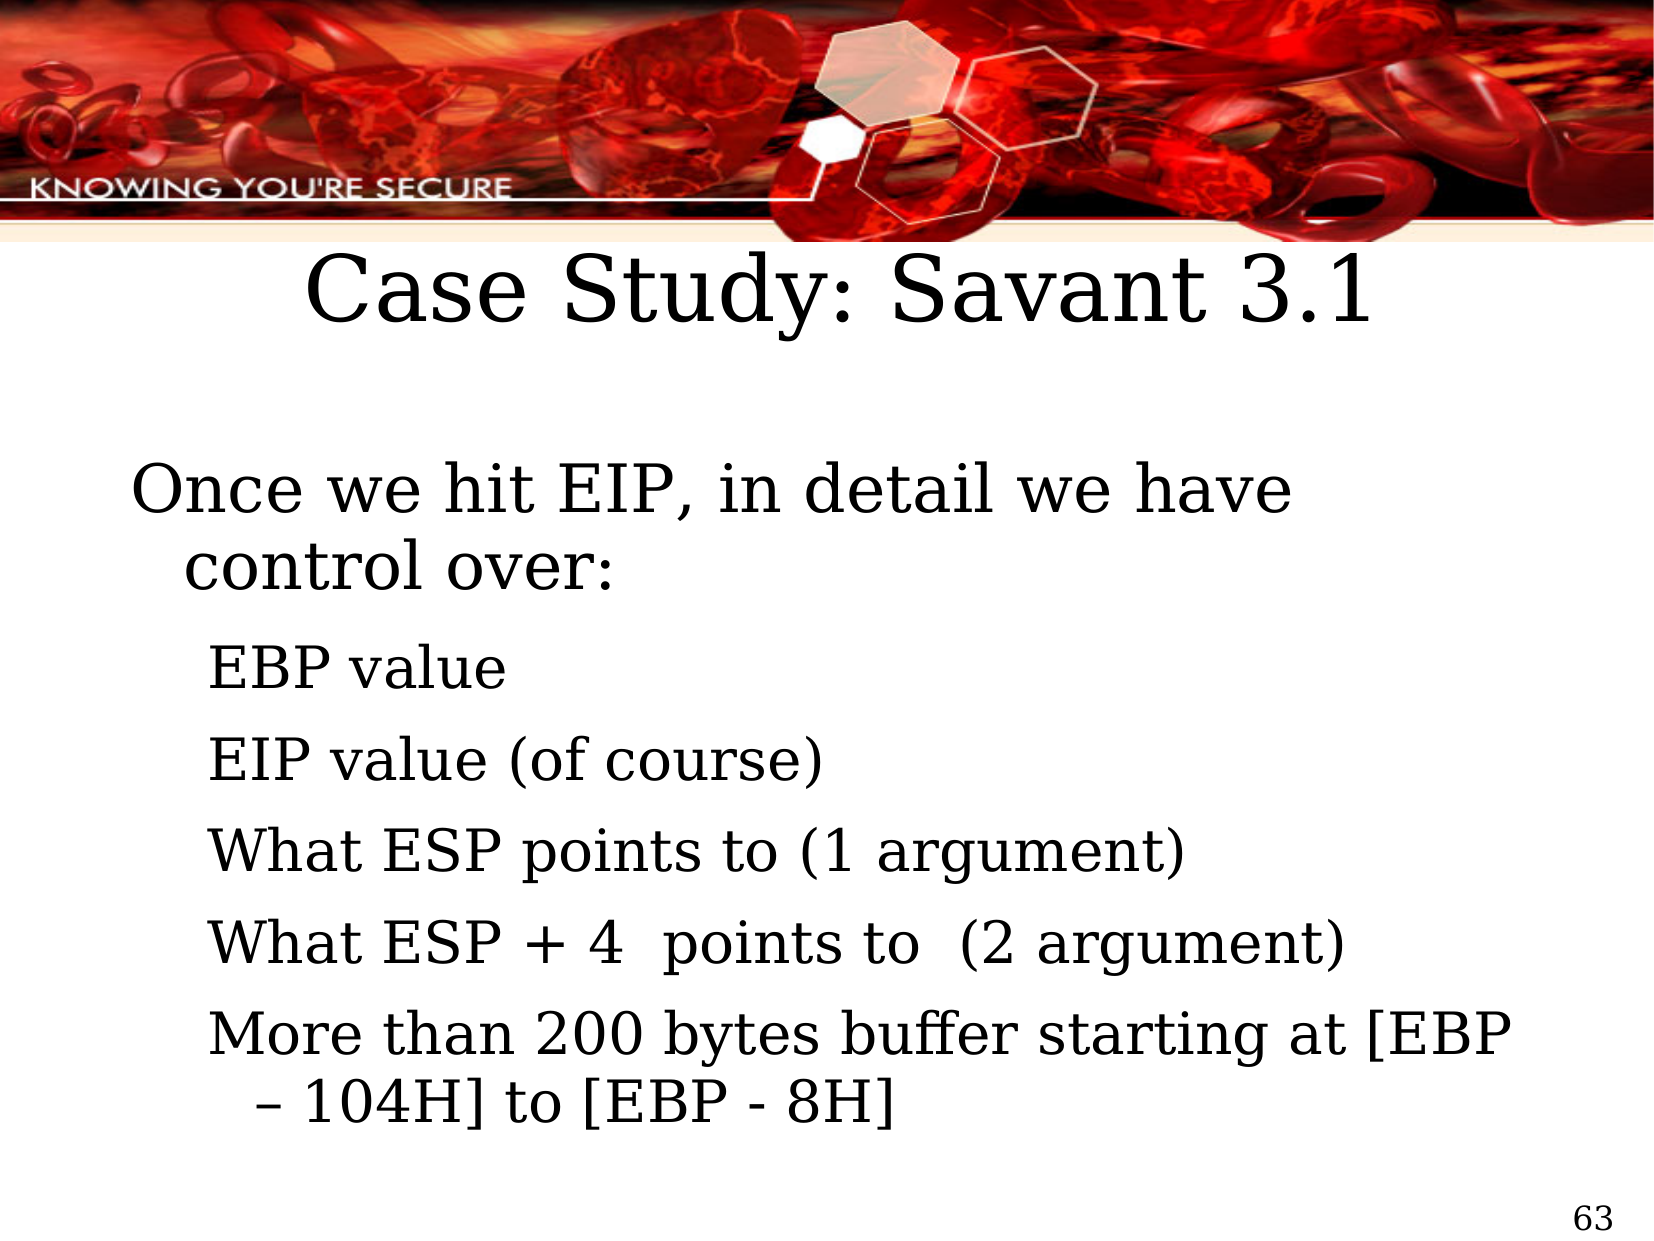

# Case Study: Savant 3.1
Once we hit EIP, in detail we have control over:
EBP value
EIP value (of course)
What ESP points to (1 argument)
What ESP + 4 points to (2 argument)
More than 200 bytes buffer starting at [EBP – 104H] to [EBP - 8H]